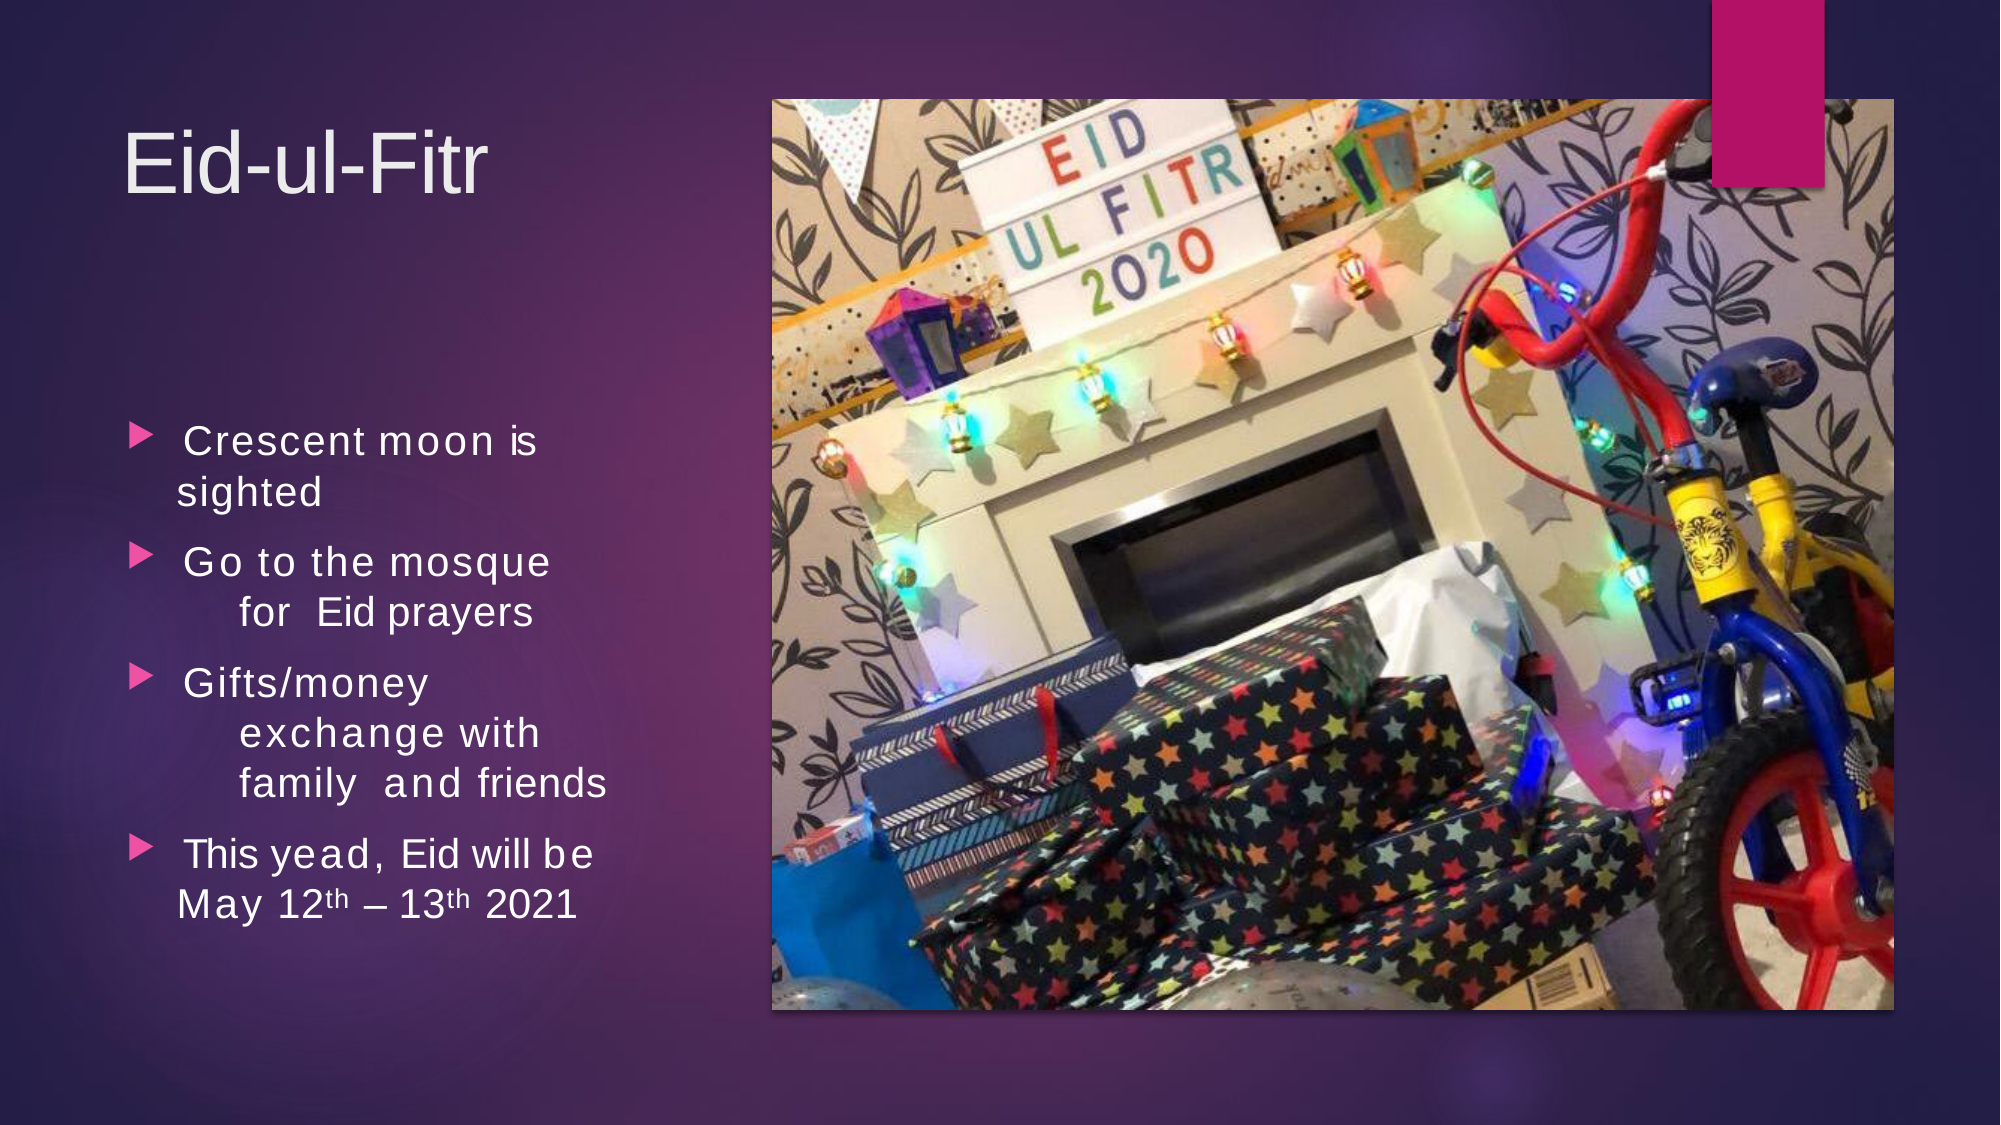

# Eid-ul-Fitr
Crescent moon is
sighted
Go to the mosque for Eid prayers
Gifts/money exchange with family and friends
This yead, Eid will be
May 12th – 13th 2021